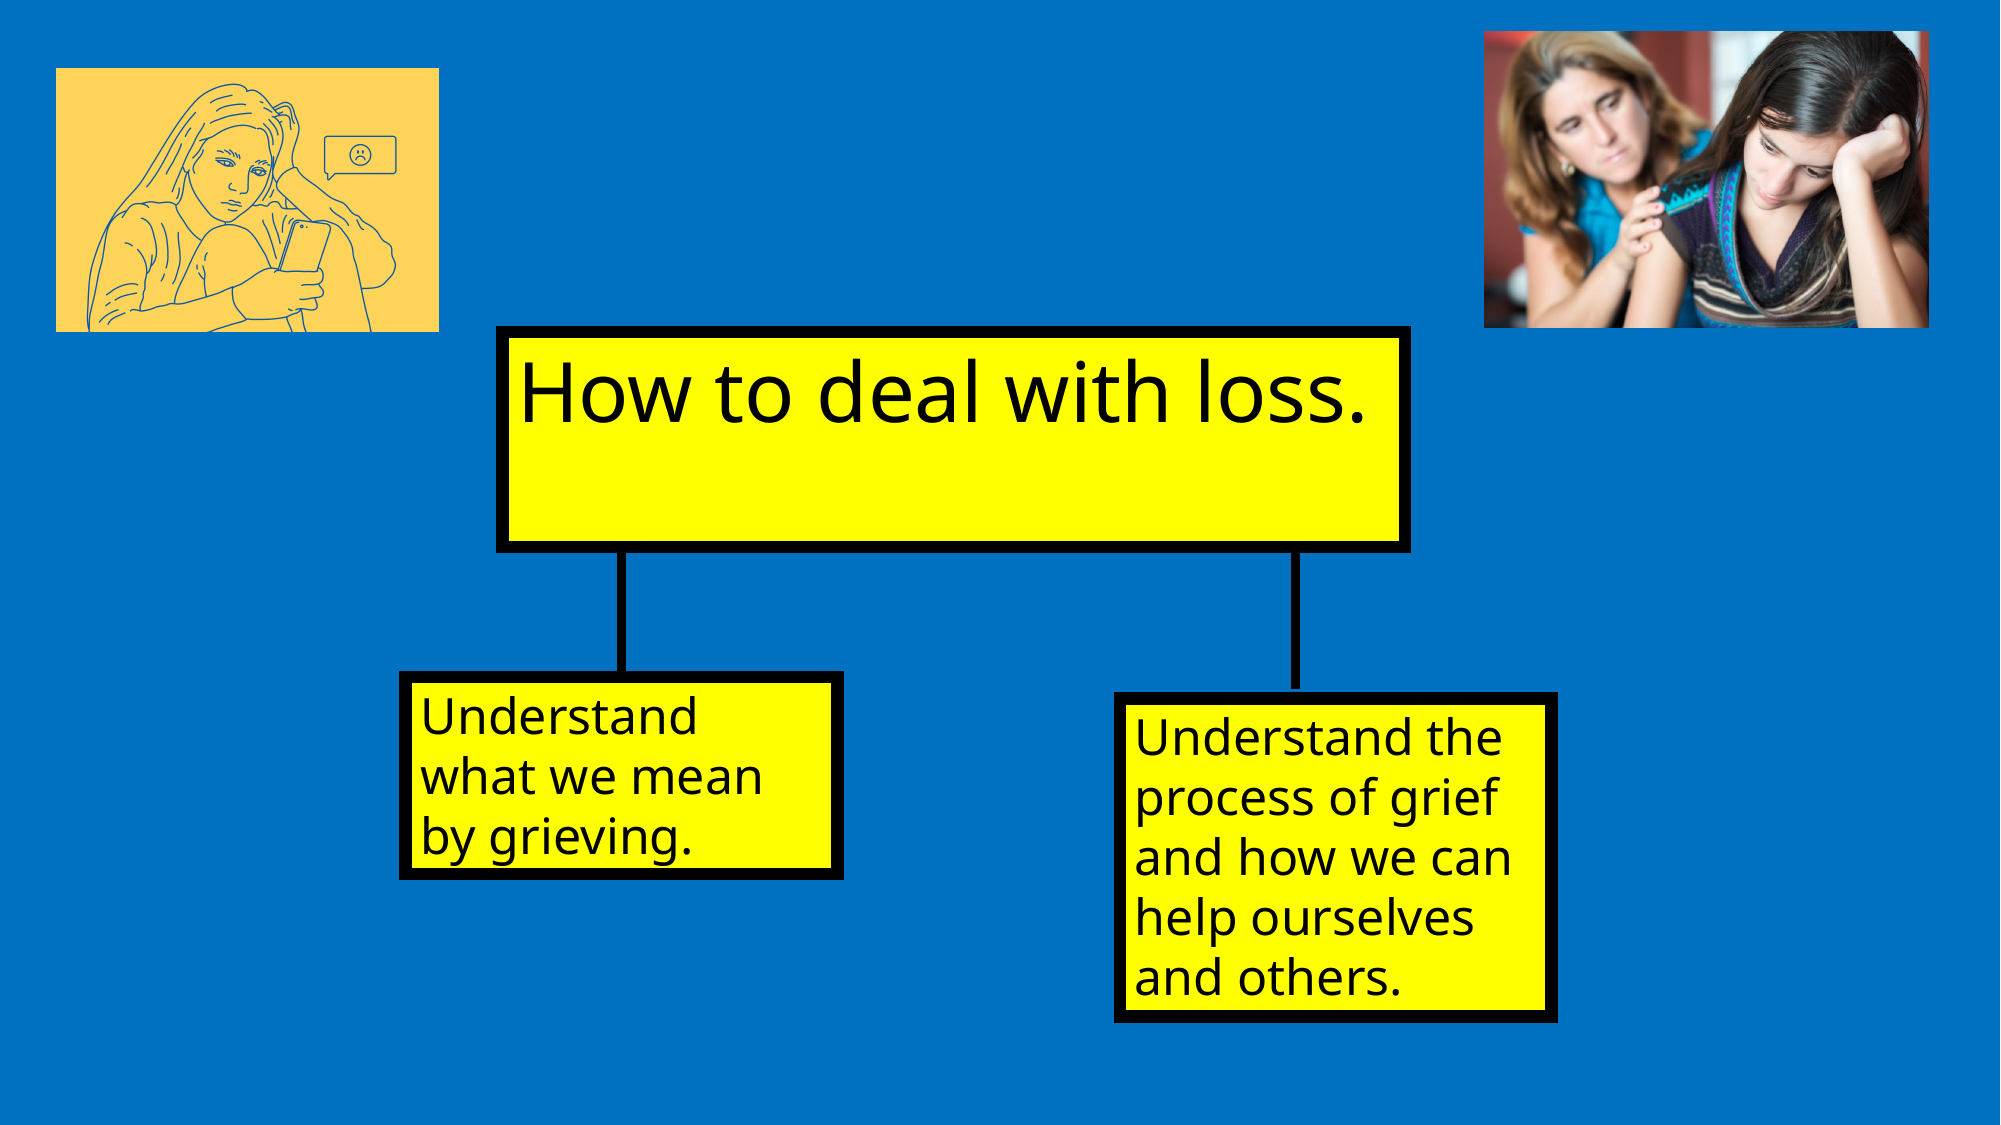

How to deal with loss.
Understand what we mean by grieving.
Understand the process of grief and how we can help ourselves and others.